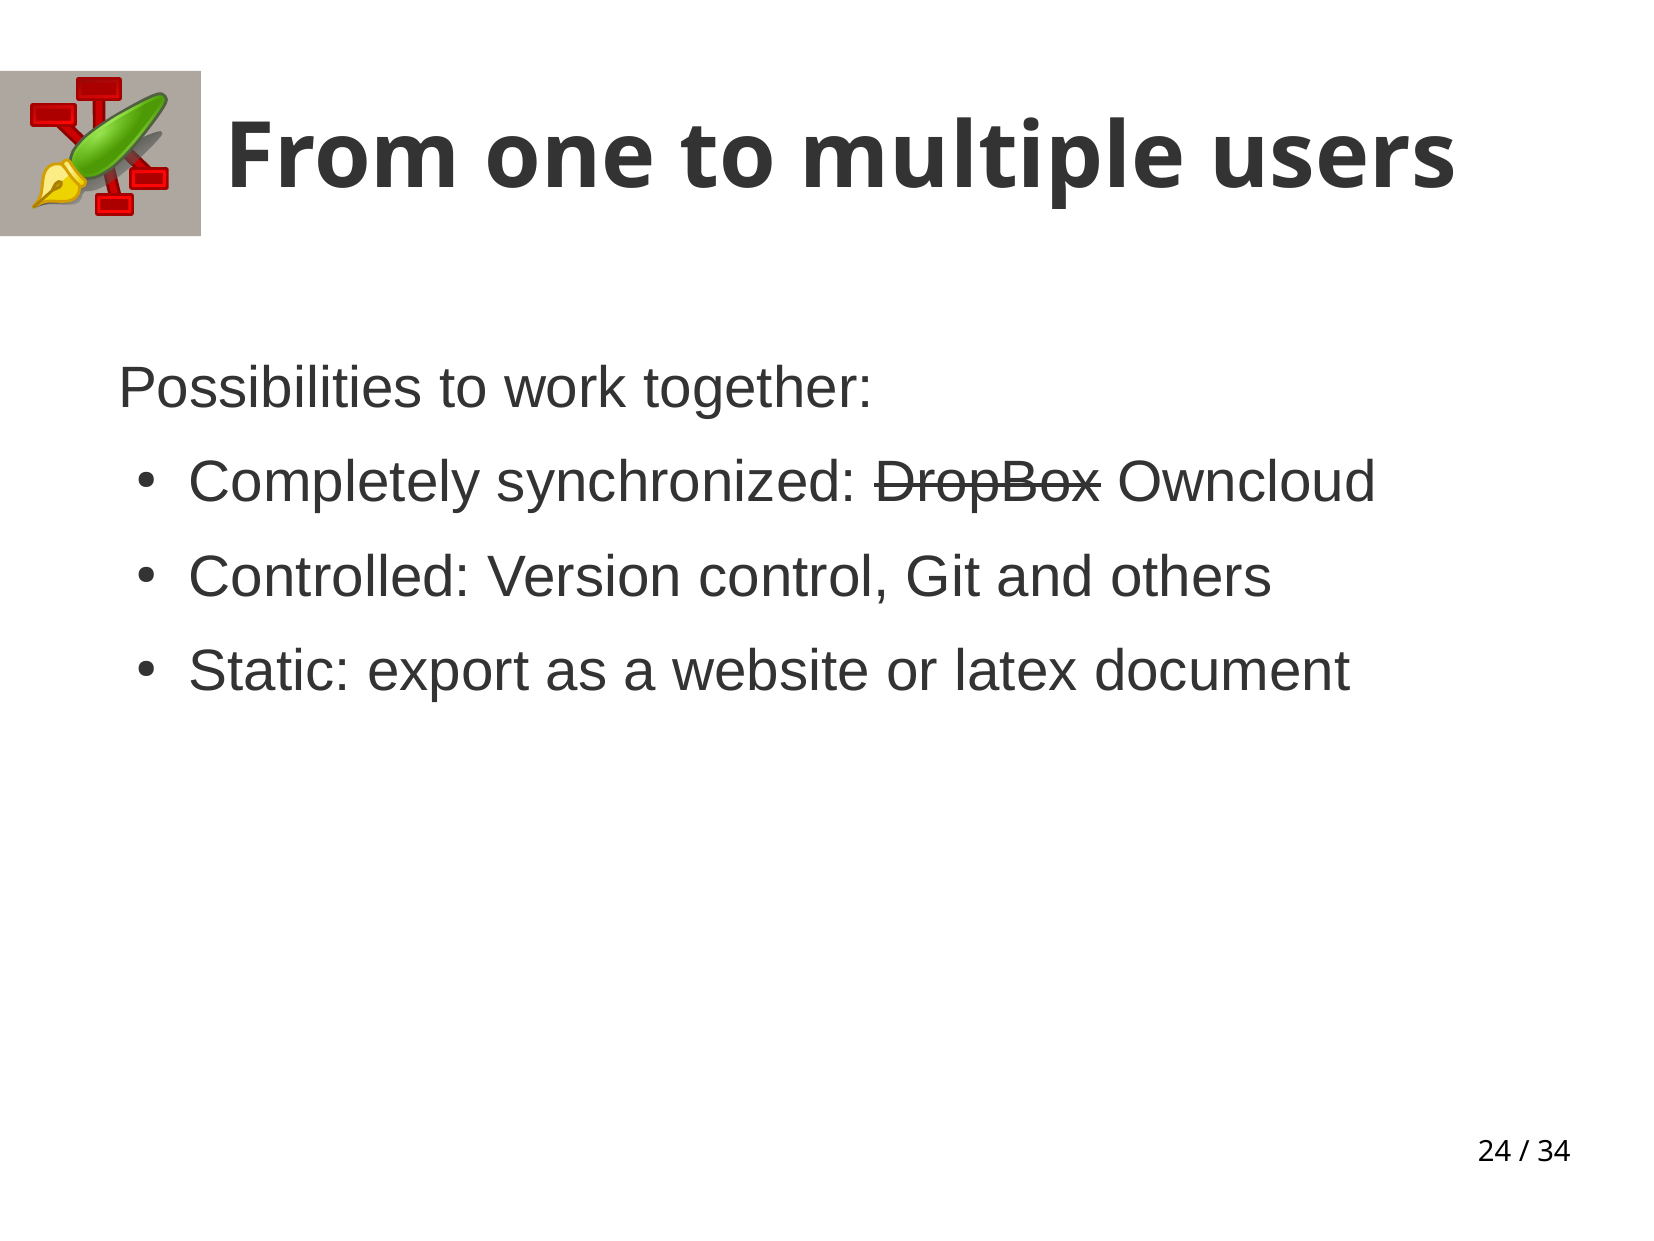

# From one to multiple users
Possibilities to work together:
Completely synchronized: DropBox Owncloud
Controlled: Version control, Git and others
Static: export as a website or latex document
24